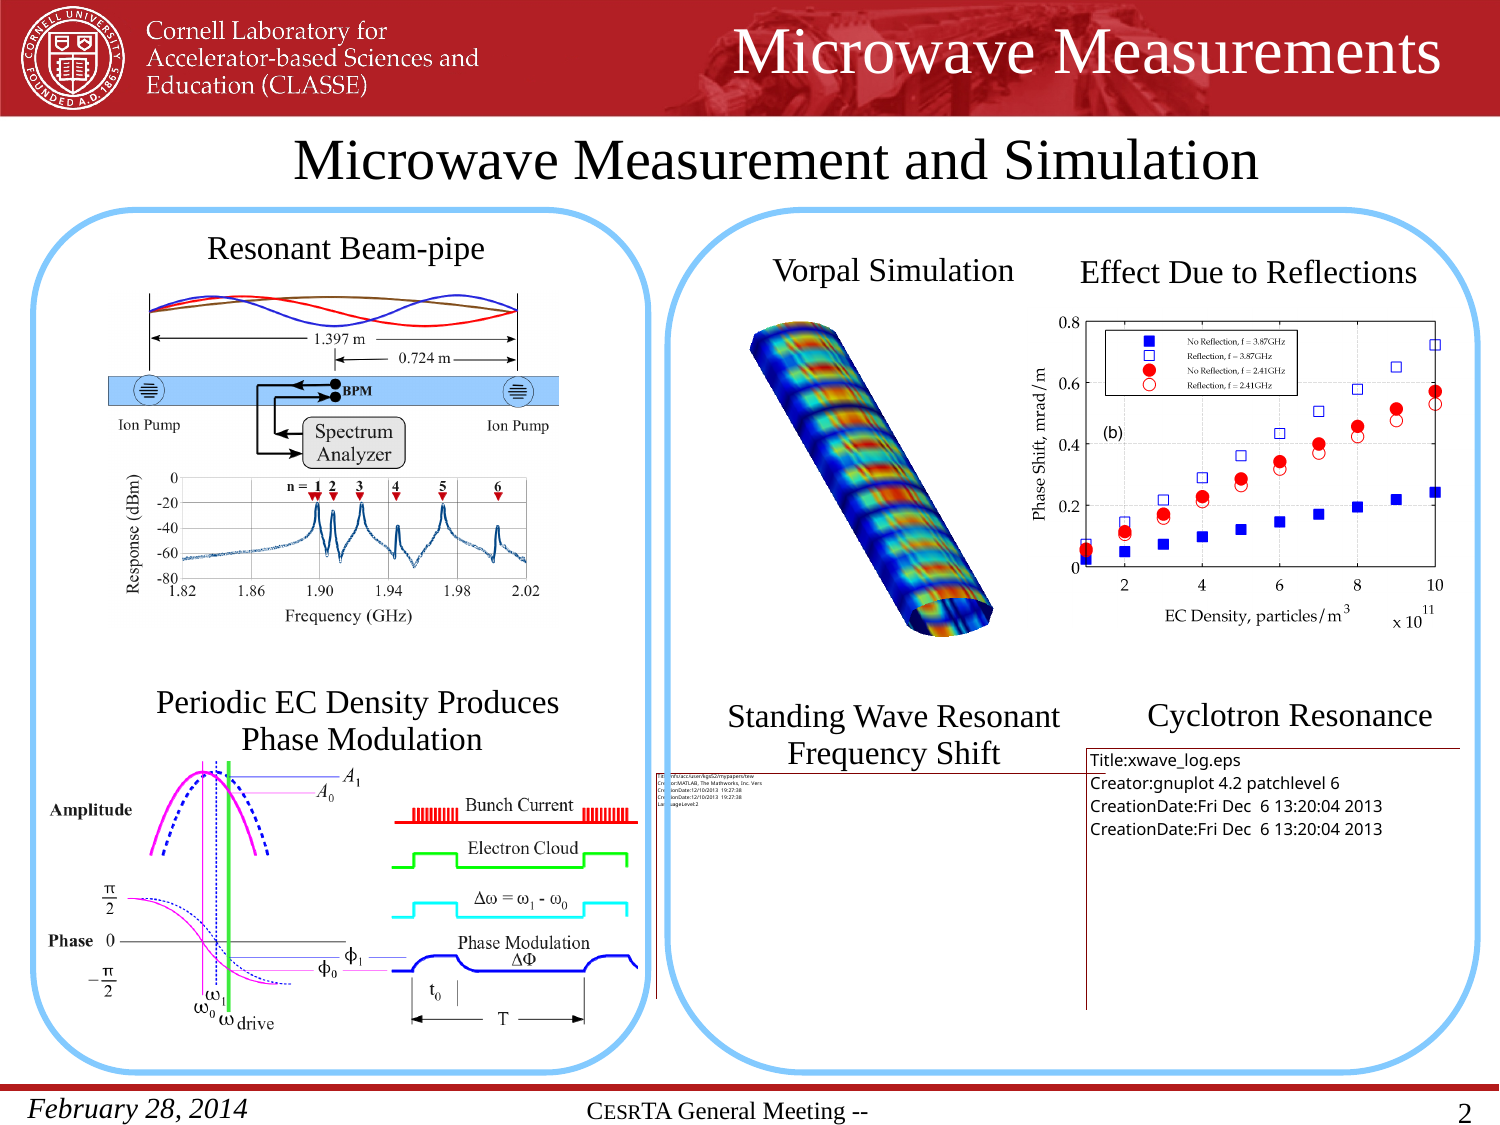

# Microwave Measurements
Microwave Measurement and Simulation
Resonant Beam-pipe
 Vorpal Simulation
Effect Due to Reflections
Periodic EC Density Produces
Phase Modulation
Cyclotron Resonance
Standing Wave Resonant
Frequency Shift
January 3, 2014